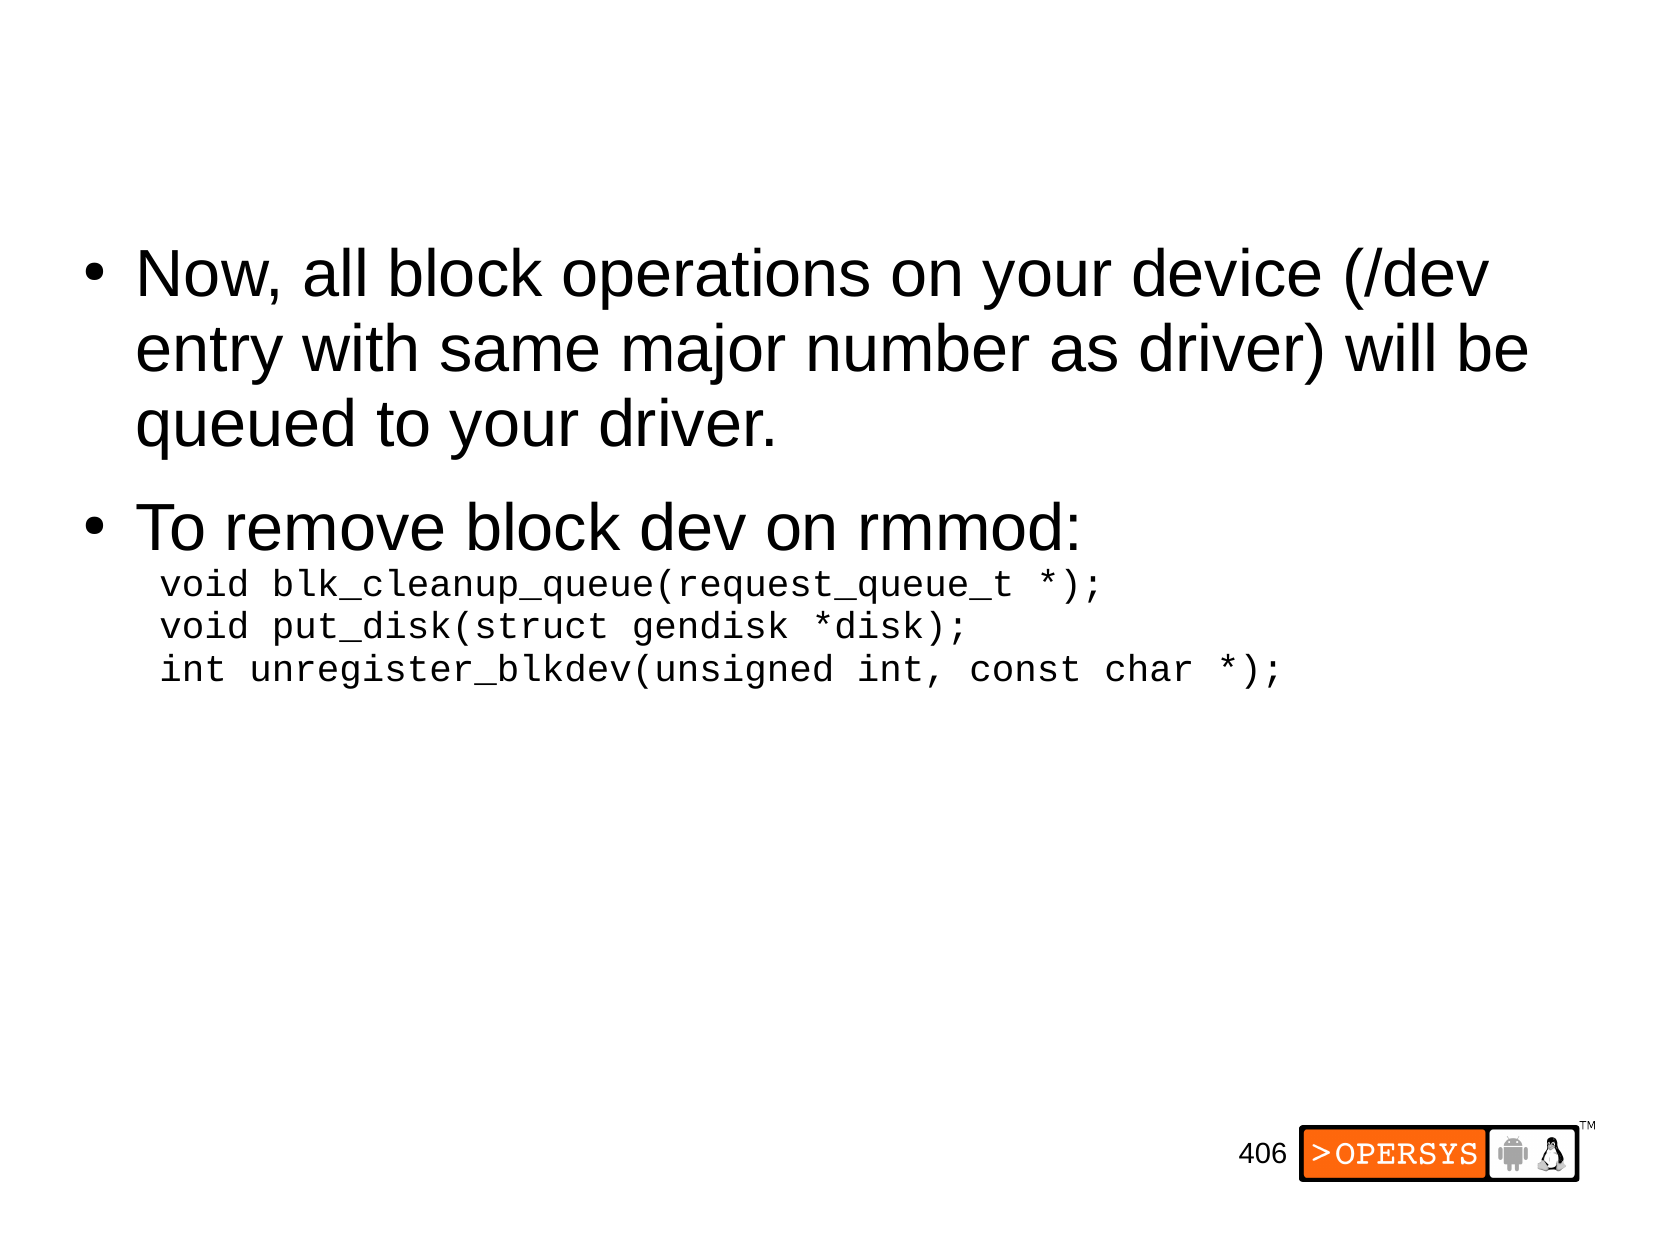

# Now, all block operations on your device (/dev entry with same major number as driver) will be queued to your driver.
To remove block dev on rmmod:
void blk_cleanup_queue(request_queue_t *);
void put_disk(struct gendisk *disk);
int unregister_blkdev(unsigned int, const char *);